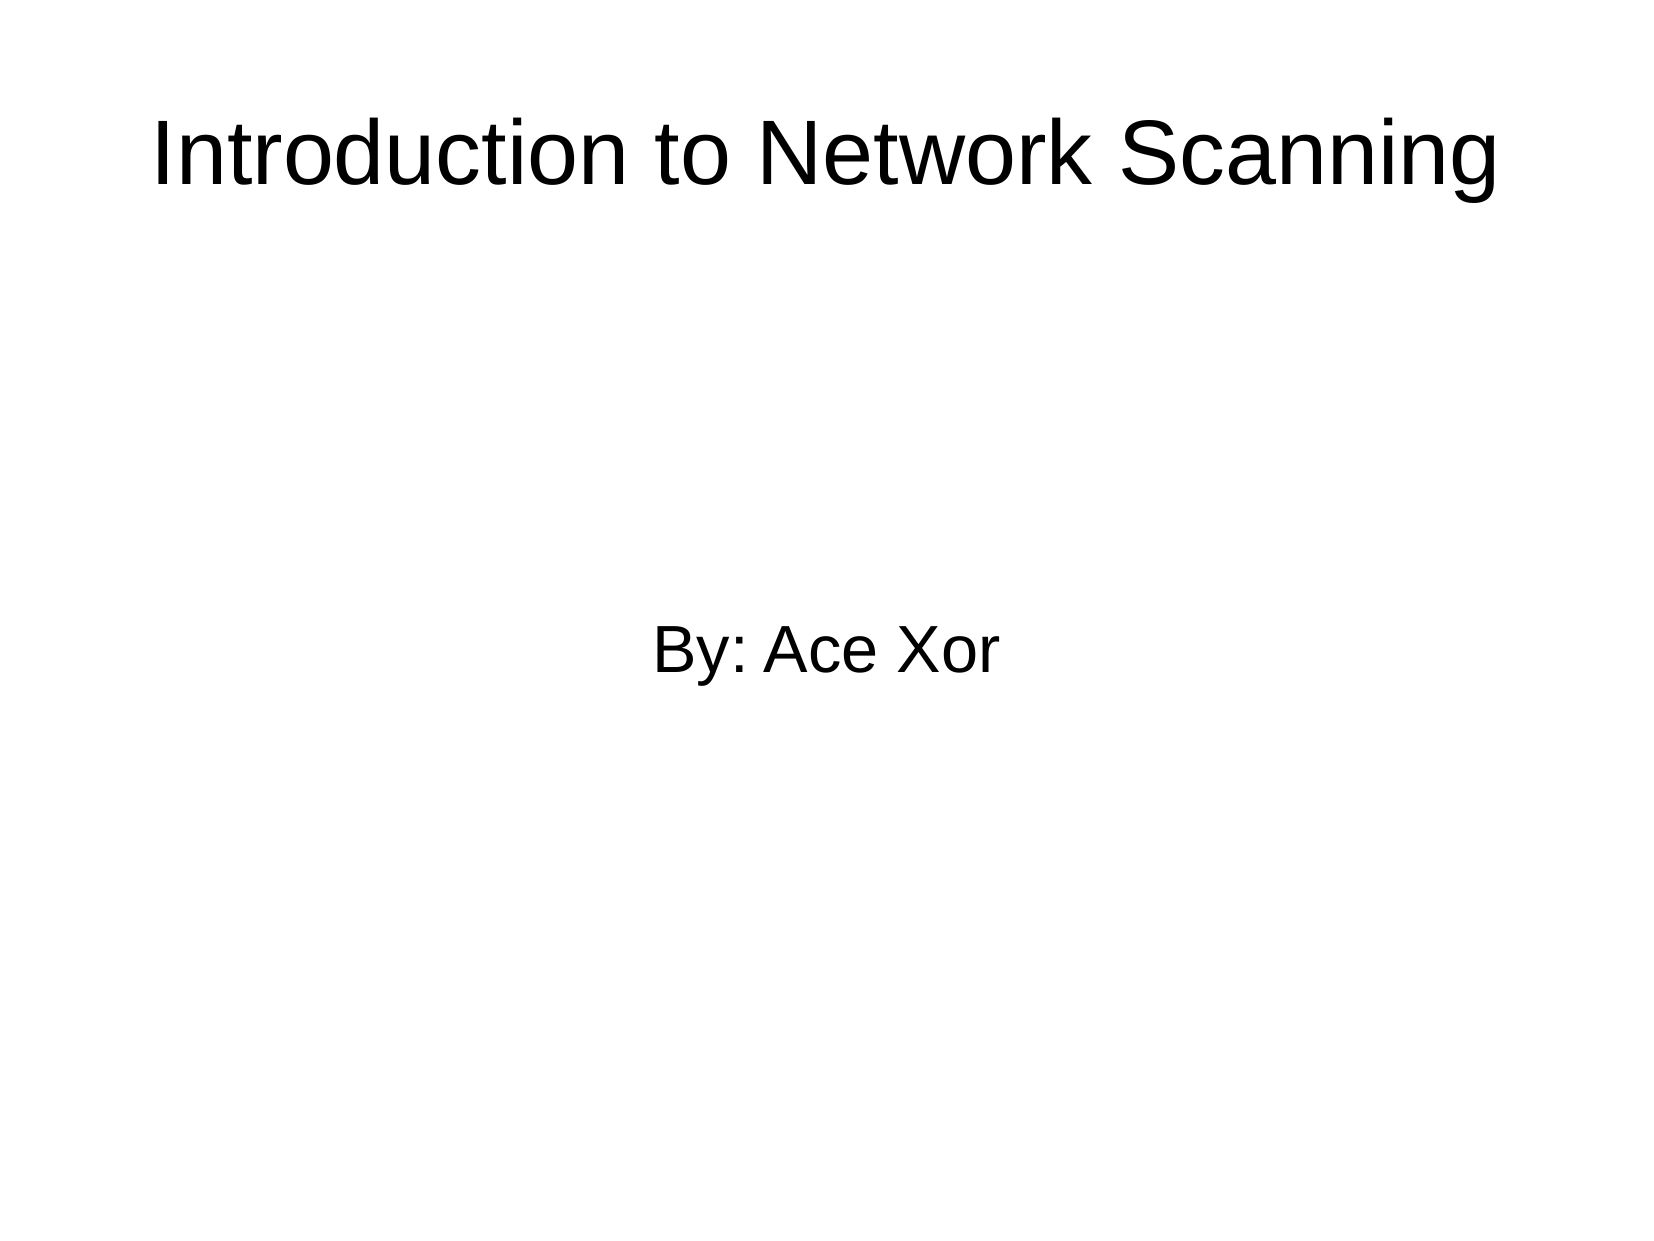

# Introduction to Network Scanning
By: Ace Xor